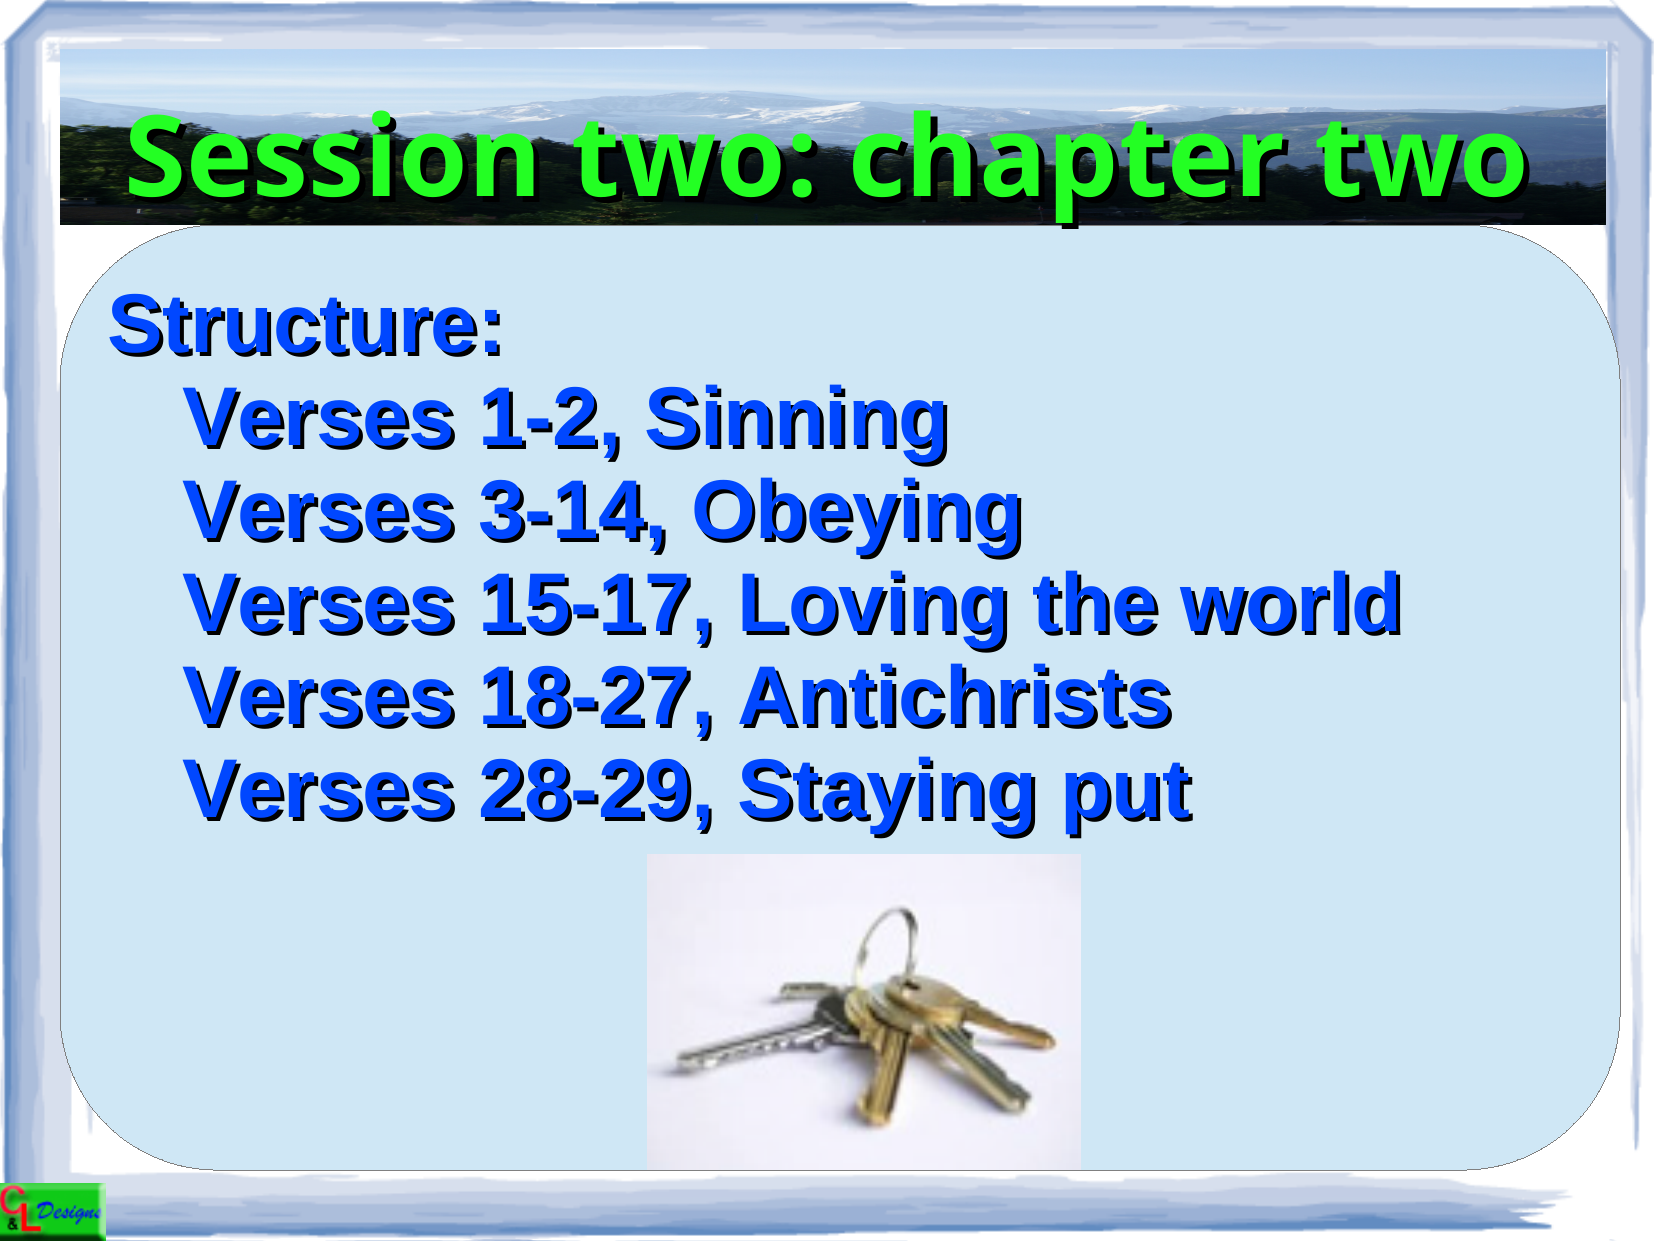

# Session two: chapter two
Structure:
	Verses 1-2, Sinning
	Verses 3-14, Obeying
	Verses 15-17, Loving the world
	Verses 18-27, Antichrists
	Verses 28-29, Staying put